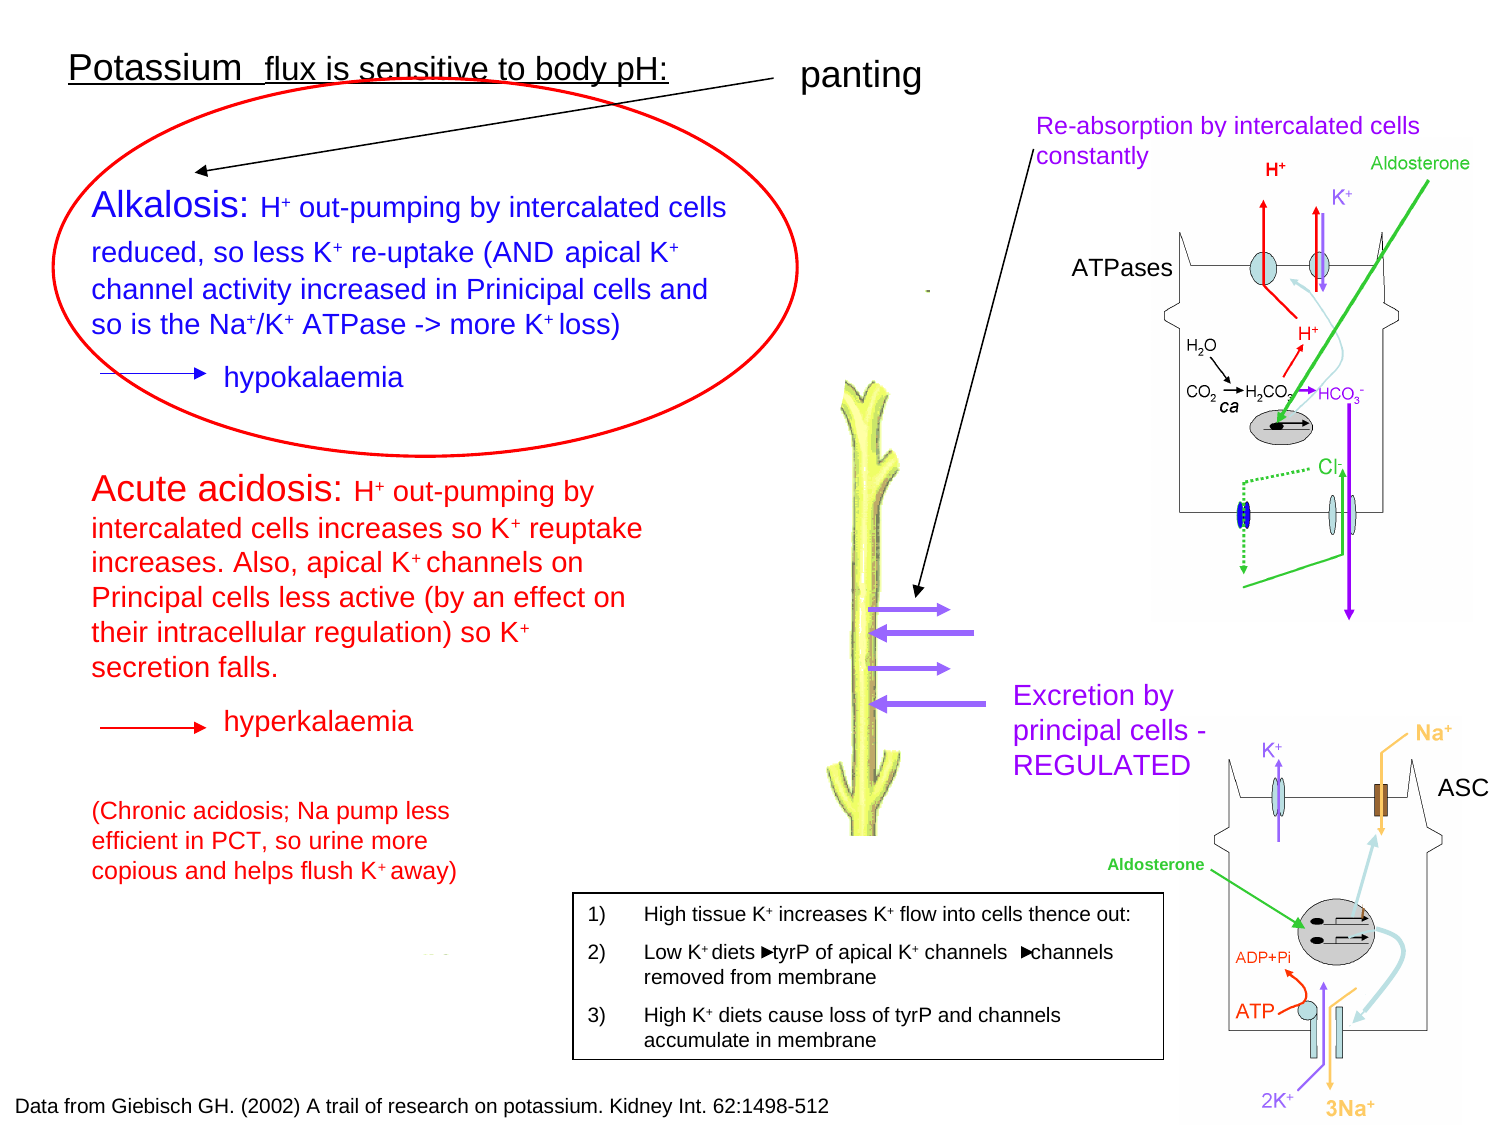

Potassium flux is sensitive to body pH:
panting
Re-absorption by intercalated cells constantly
Alkalosis: H+ out-pumping by intercalated cells reduced, so less K+ re-uptake (AND apical K+ channel activity increased in Prinicipal cells and so is the Na+/K+ ATPase -> more K+ loss)
 hypokalaemia
ATPases
Acute acidosis: H+ out-pumping by intercalated cells increases so K+ reuptake increases. Also, apical K+ channels on Principal cells less active (by an effect on their intracellular regulation) so K+ secretion falls.
 hyperkalaemia
Excretion by principal cells - REGULATED
ASC
(Chronic acidosis; Na pump less efficient in PCT, so urine more copious and helps flush K+ away)
Aldosterone
High tissue K+ increases K+ flow into cells thence out:
Low K+ diets tyrP of apical K+ channels channels removed from membrane
High K+ diets cause loss of tyrP and channels accumulate in membrane
Data from Giebisch GH. (2002) A trail of research on potassium. Kidney Int. 62:1498-512